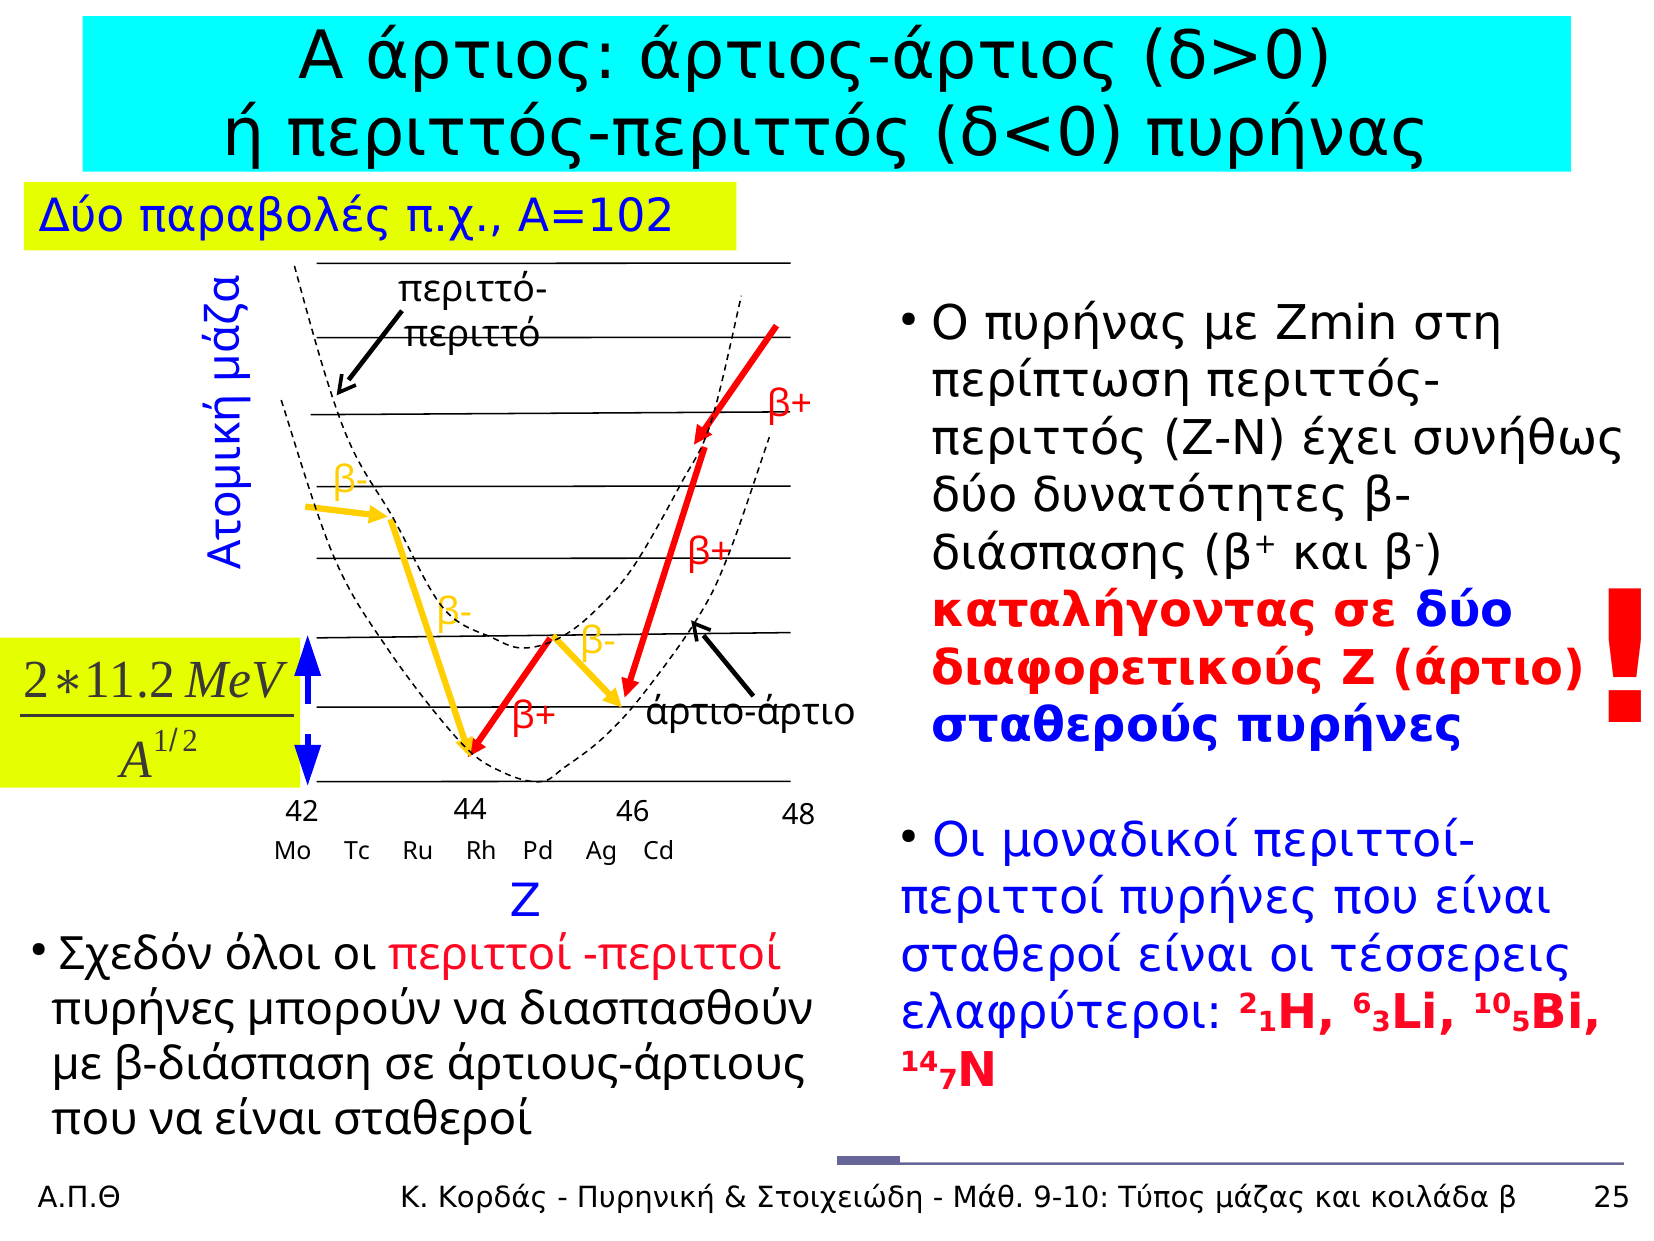

# Α άρτιος: άρτιος-άρτιος (δ>0) ή περιττός-περιττός (δ<0) πυρήνας
β+
β-
β+
β-
β-
β+
44
42
46
48
Mo Tc Ru Rh Pd Ag Cd
Δύο παραβολές π.χ., Α=102
Ο πυρήνας με Ζmin στη περίπτωση περιττός-περιττός (Ζ-Ν) έχει συνήθως δύο δυνατότητες β-διάσπασης (β+ και β-) καταλήγοντας σε δύο διαφορετικούς Ζ (άρτιο) σταθερούς πυρήνες
 Οι μοναδικοί περιττοί-περιττοί πυρήνες που είναι σταθεροί είναι οι τέσσερεις ελαφρύτεροι: 21Η, 63Li, 105Bi, 147N
περιττό-περιττό
Ατομική μάζα
!
άρτιο-άρτιο
Ζ
 Σχεδόν όλοι οι περιττοί -περιττοί πυρήνες μπορούν να διασπασθούν με β-διάσπαση σε άρτιους-άρτιους που να είναι σταθεροί
Α.Π.Θ
Κ. Κορδάς - Πυρηνική & Στοιχειώδη - Μάθ. 9-10: Τύπος μάζας και κοιλάδα β
25